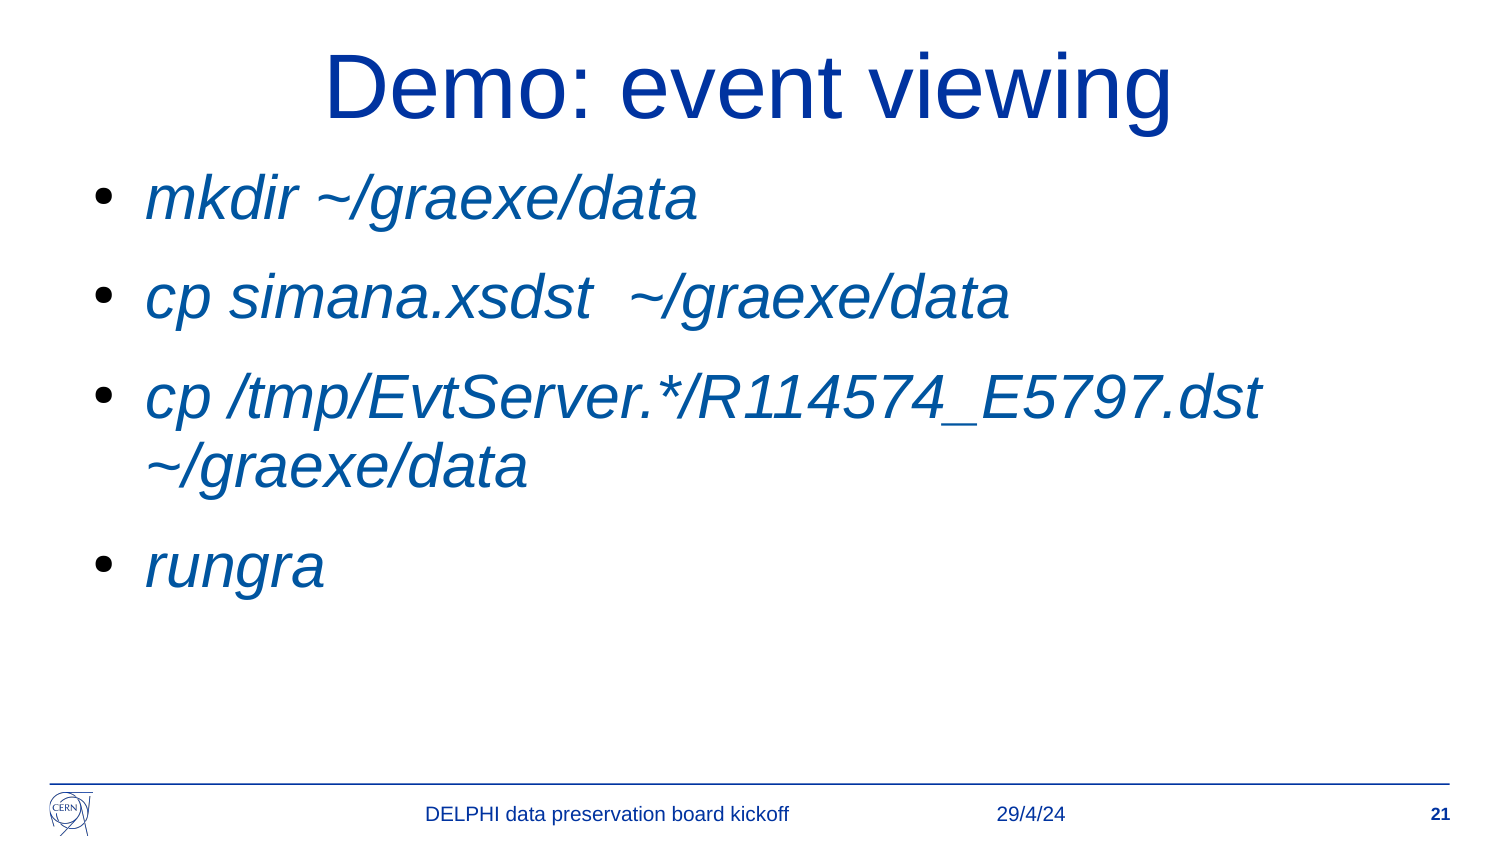

# Demo: event viewing
mkdir ~/graexe/data
cp simana.xsdst ~/graexe/data
cp /tmp/EvtServer.*/R114574_E5797.dst ~/graexe/data
rungra